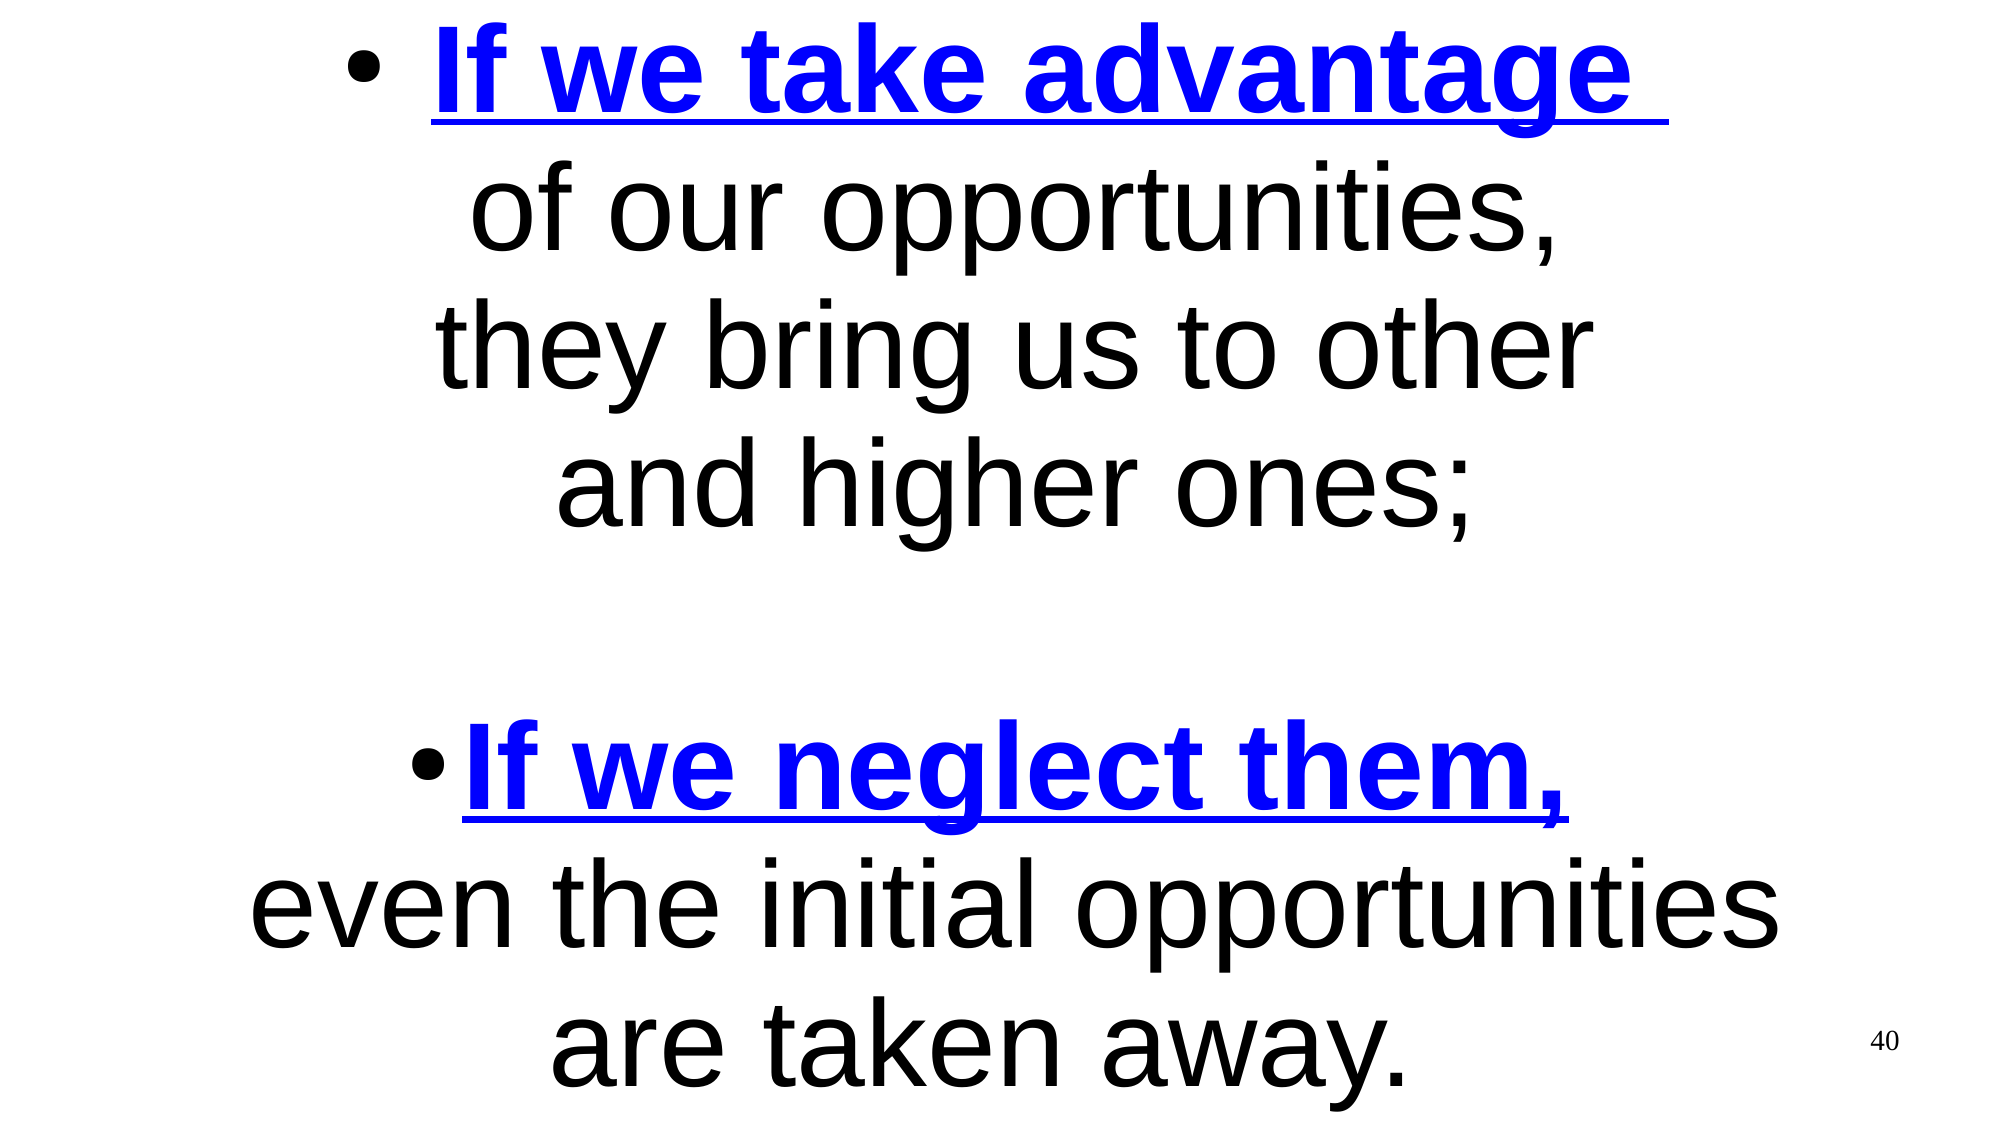

# If we take advantage of our opportunities, they bring us to other and higher ones;
If we neglect them,
even the initial opportunities
are taken away.
40